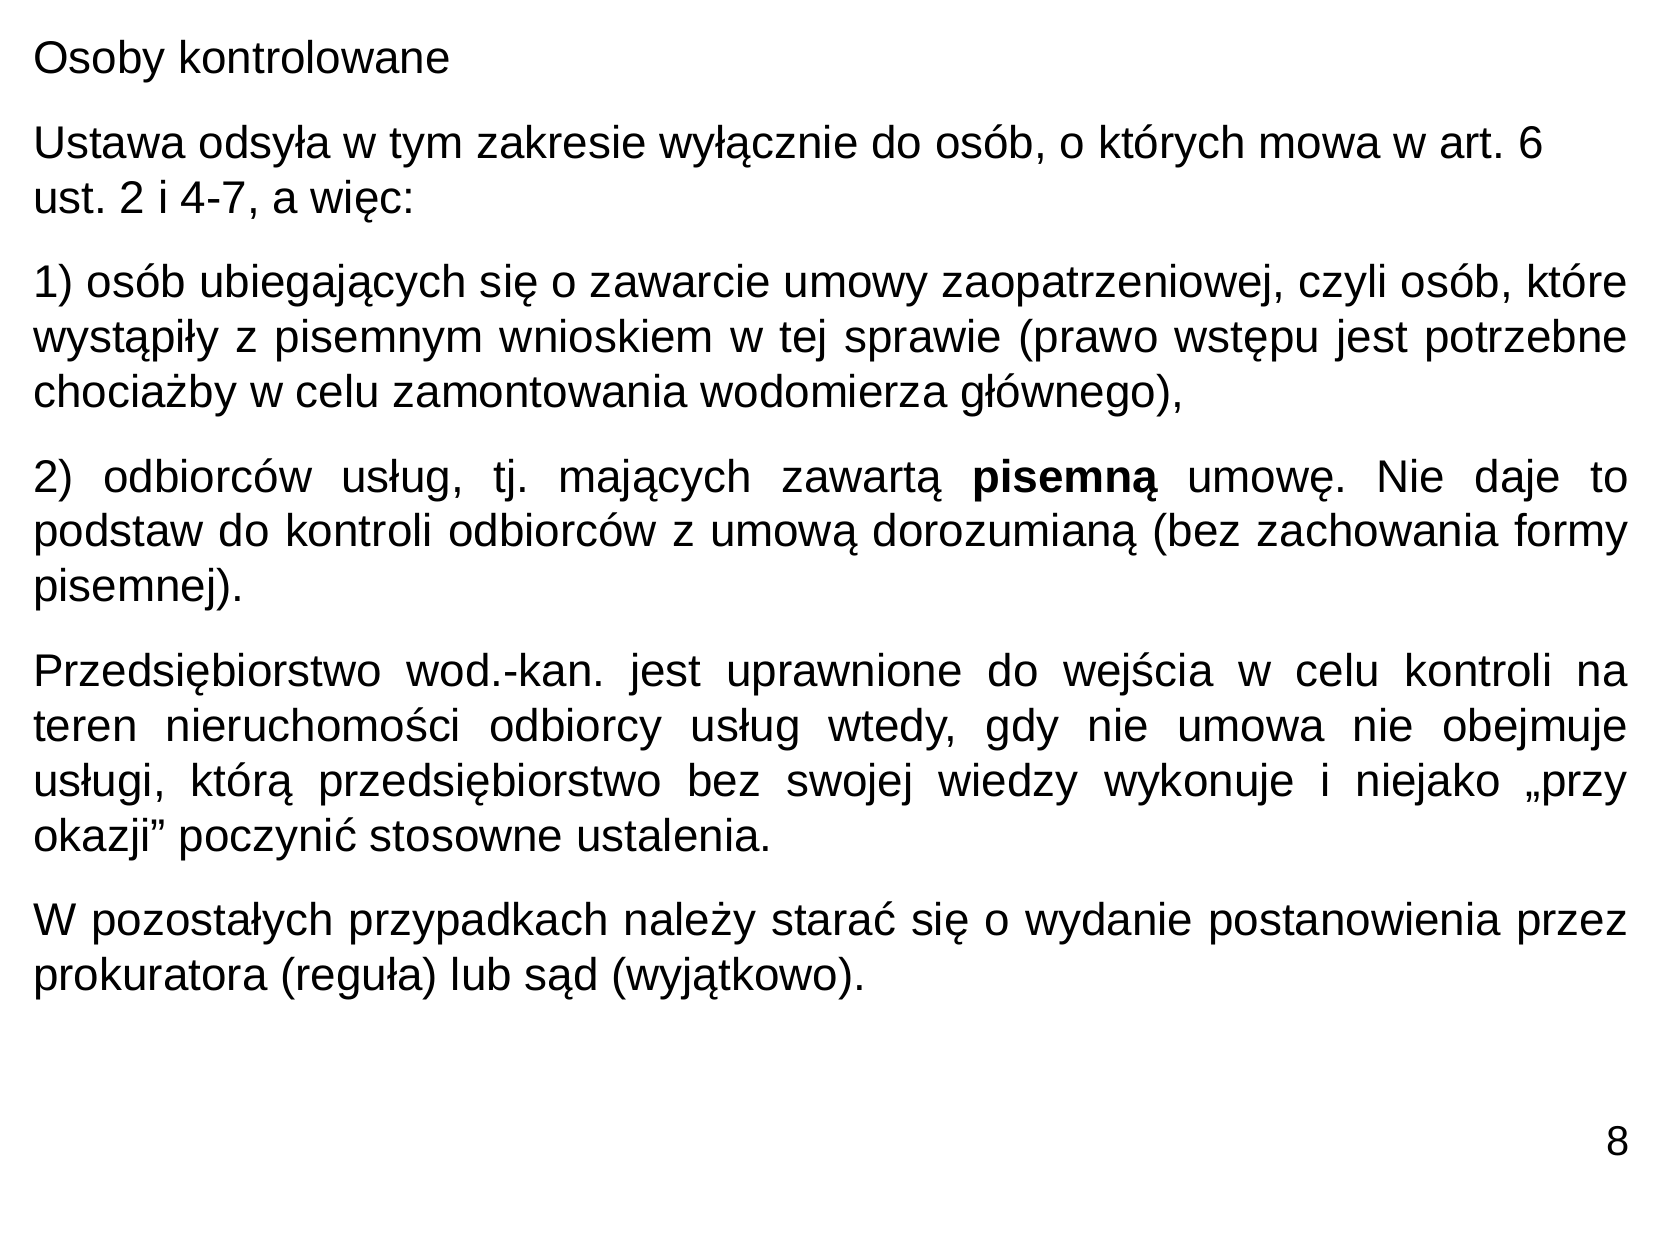

# Osoby kontrolowane
Ustawa odsyła w tym zakresie wyłącznie do osób, o których mowa w art. 6 ust. 2 i 4-7, a więc:
1) osób ubiegających się o zawarcie umowy zaopatrzeniowej, czyli osób, które wystąpiły z pisemnym wnioskiem w tej sprawie (prawo wstępu jest potrzebne chociażby w celu zamontowania wodomierza głównego),
2) odbiorców usług, tj. mających zawartą pisemną umowę. Nie daje to podstaw do kontroli odbiorców z umową dorozumianą (bez zachowania formy pisemnej).
Przedsiębiorstwo wod.-kan. jest uprawnione do wejścia w celu kontroli na teren nieruchomości odbiorcy usług wtedy, gdy nie umowa nie obejmuje usługi, którą przedsiębiorstwo bez swojej wiedzy wykonuje i niejako „przy okazji” poczynić stosowne ustalenia.
W pozostałych przypadkach należy starać się o wydanie postanowienia przez prokuratora (reguła) lub sąd (wyjątkowo).
8